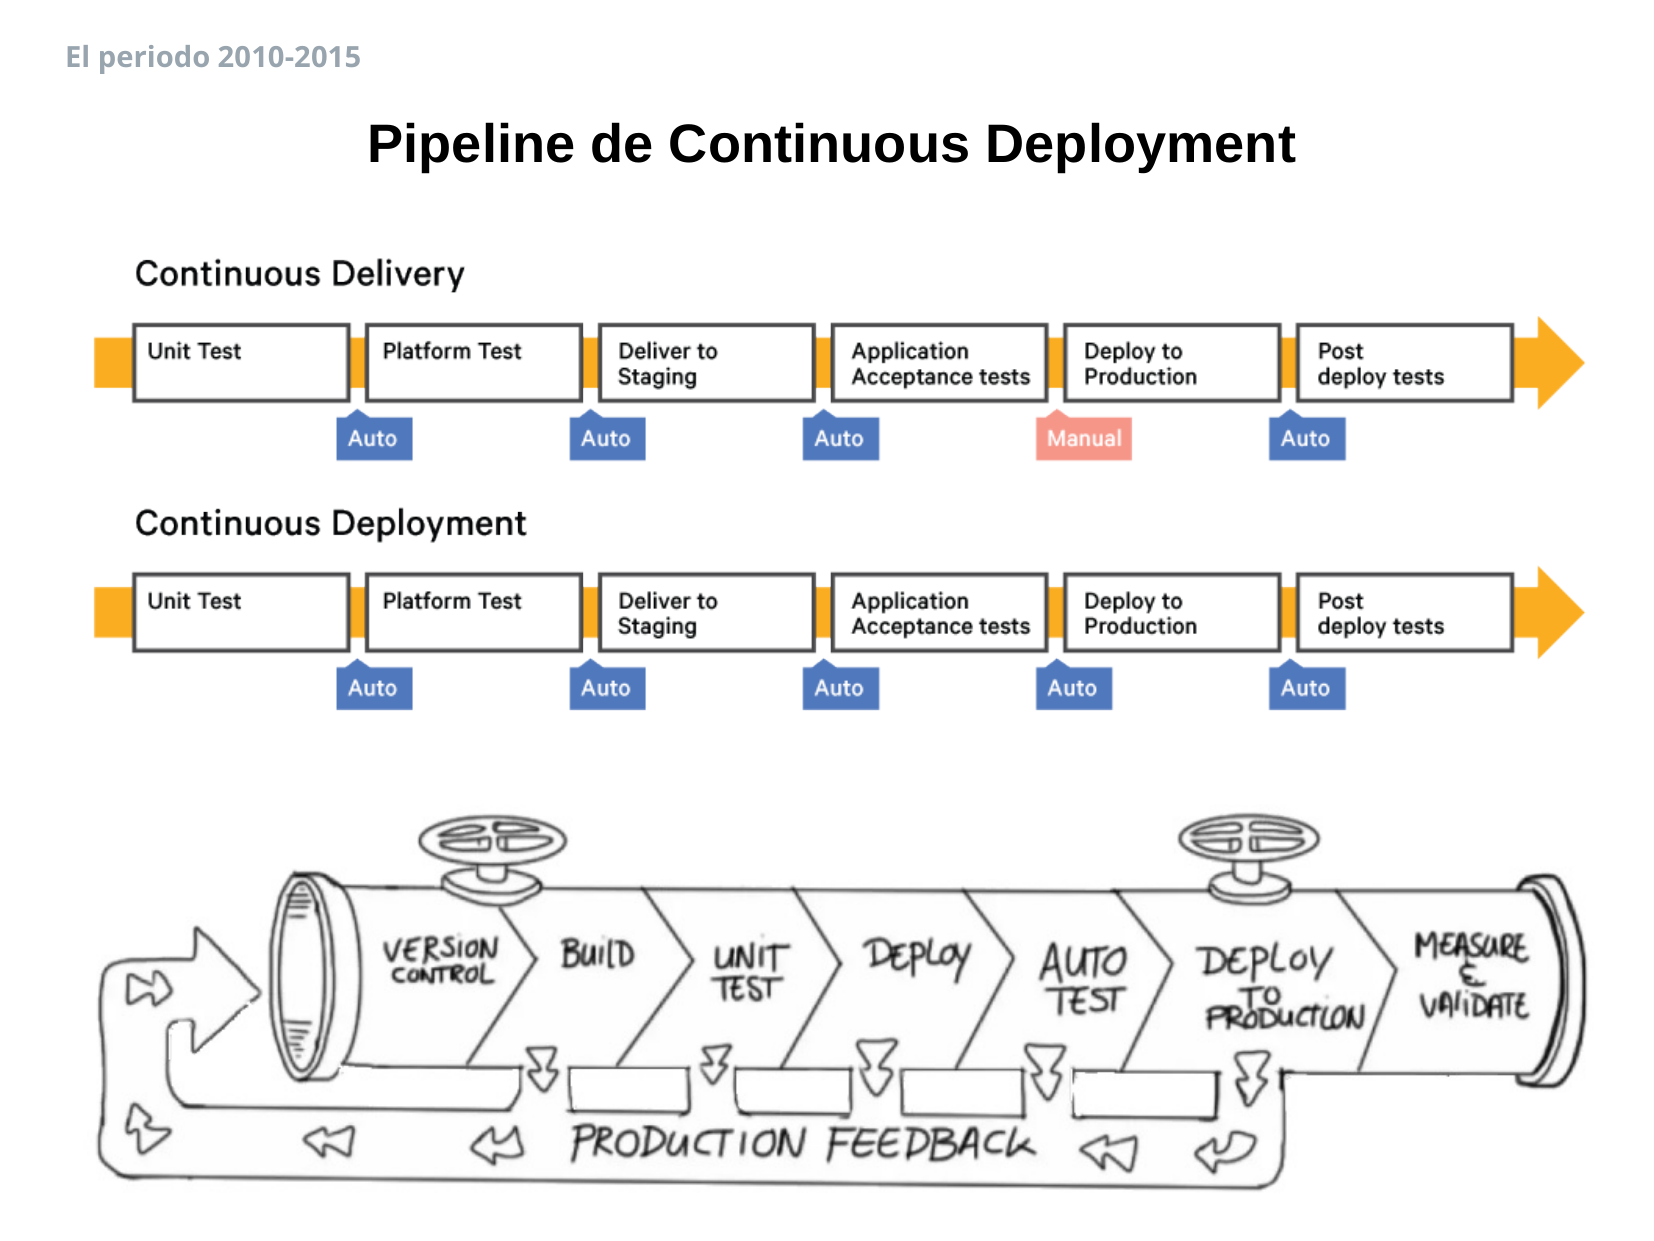

El periodo 2010-2015
Pipeline de Continuous Deployment